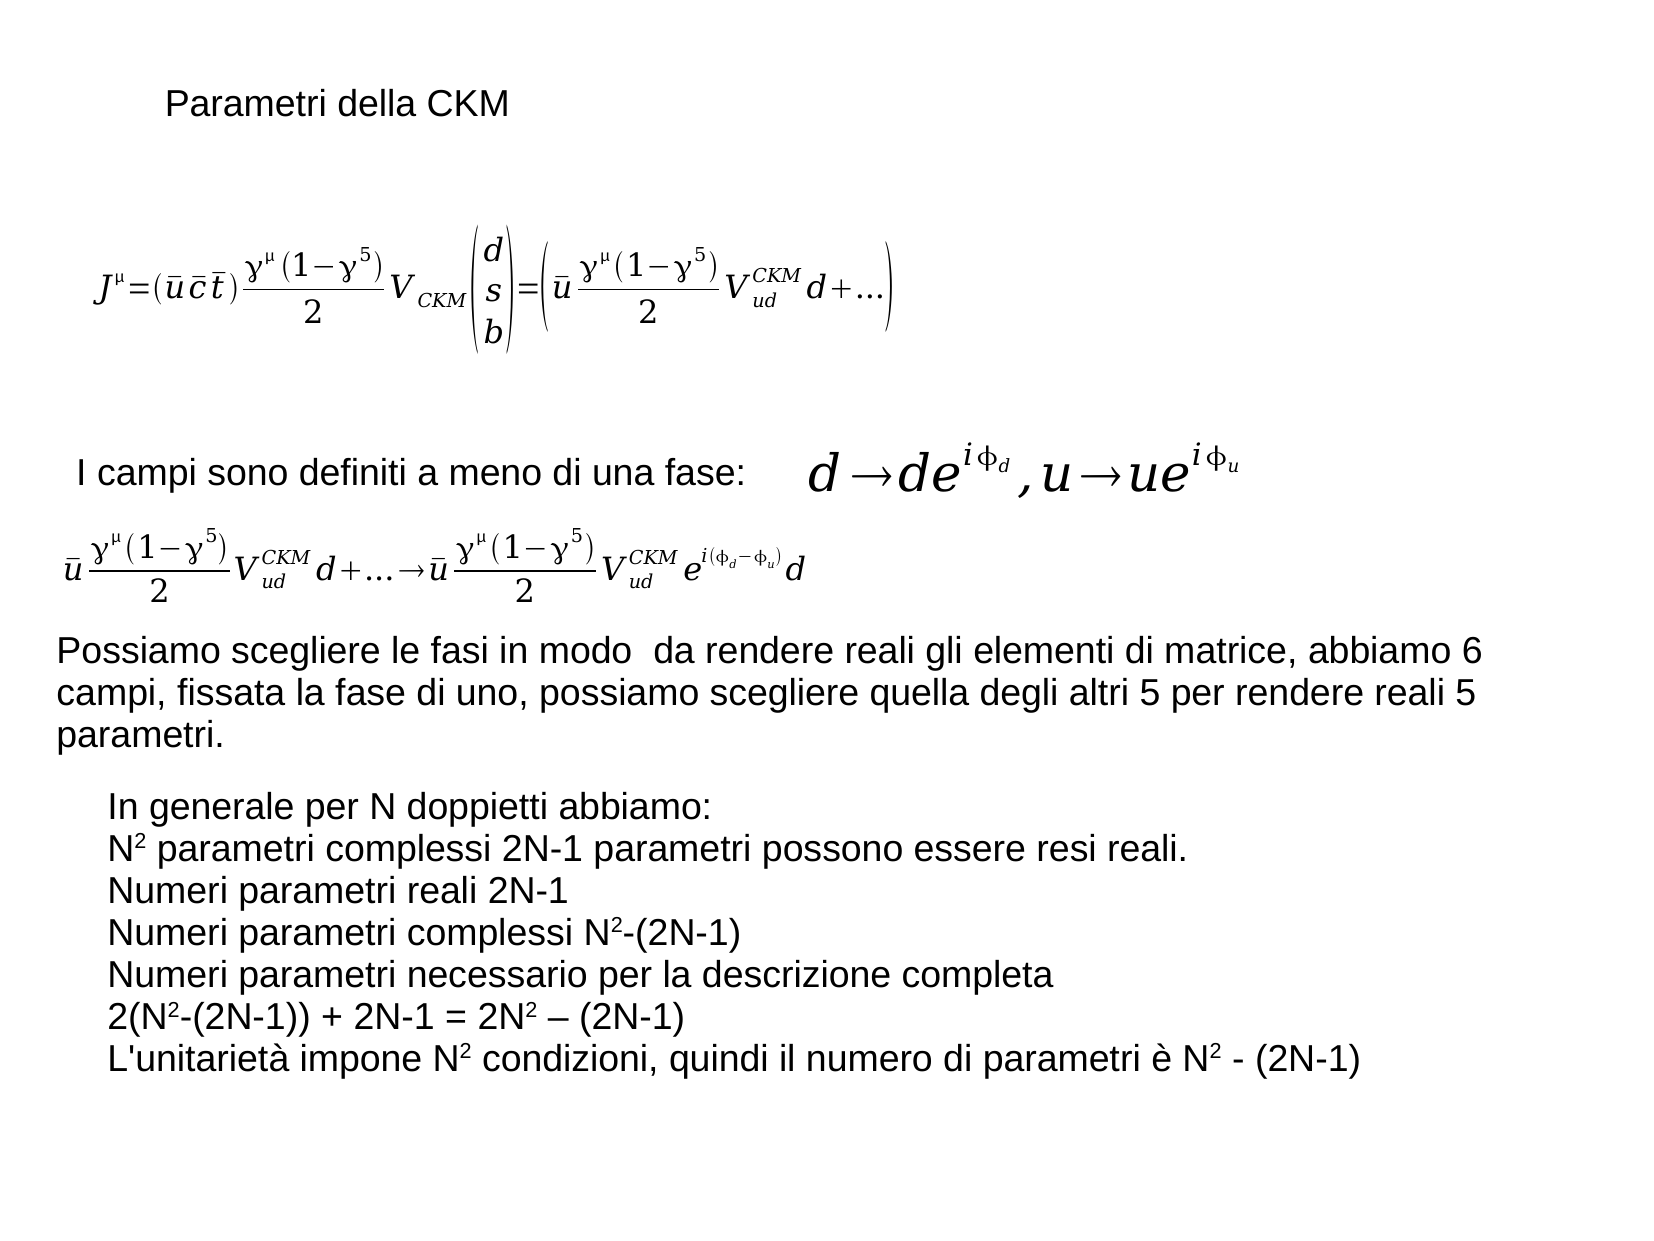

Parametri della CKM
I campi sono definiti a meno di una fase:
Possiamo scegliere le fasi in modo da rendere reali gli elementi di matrice, abbiamo 6 campi, fissata la fase di uno, possiamo scegliere quella degli altri 5 per rendere reali 5 parametri.
In generale per N doppietti abbiamo:
N2 parametri complessi 2N-1 parametri possono essere resi reali.
Numeri parametri reali 2N-1
Numeri parametri complessi N2-(2N-1)
Numeri parametri necessario per la descrizione completa
2(N2-(2N-1)) + 2N-1 = 2N2 – (2N-1)
L'unitarietà impone N2 condizioni, quindi il numero di parametri è N2 - (2N-1)